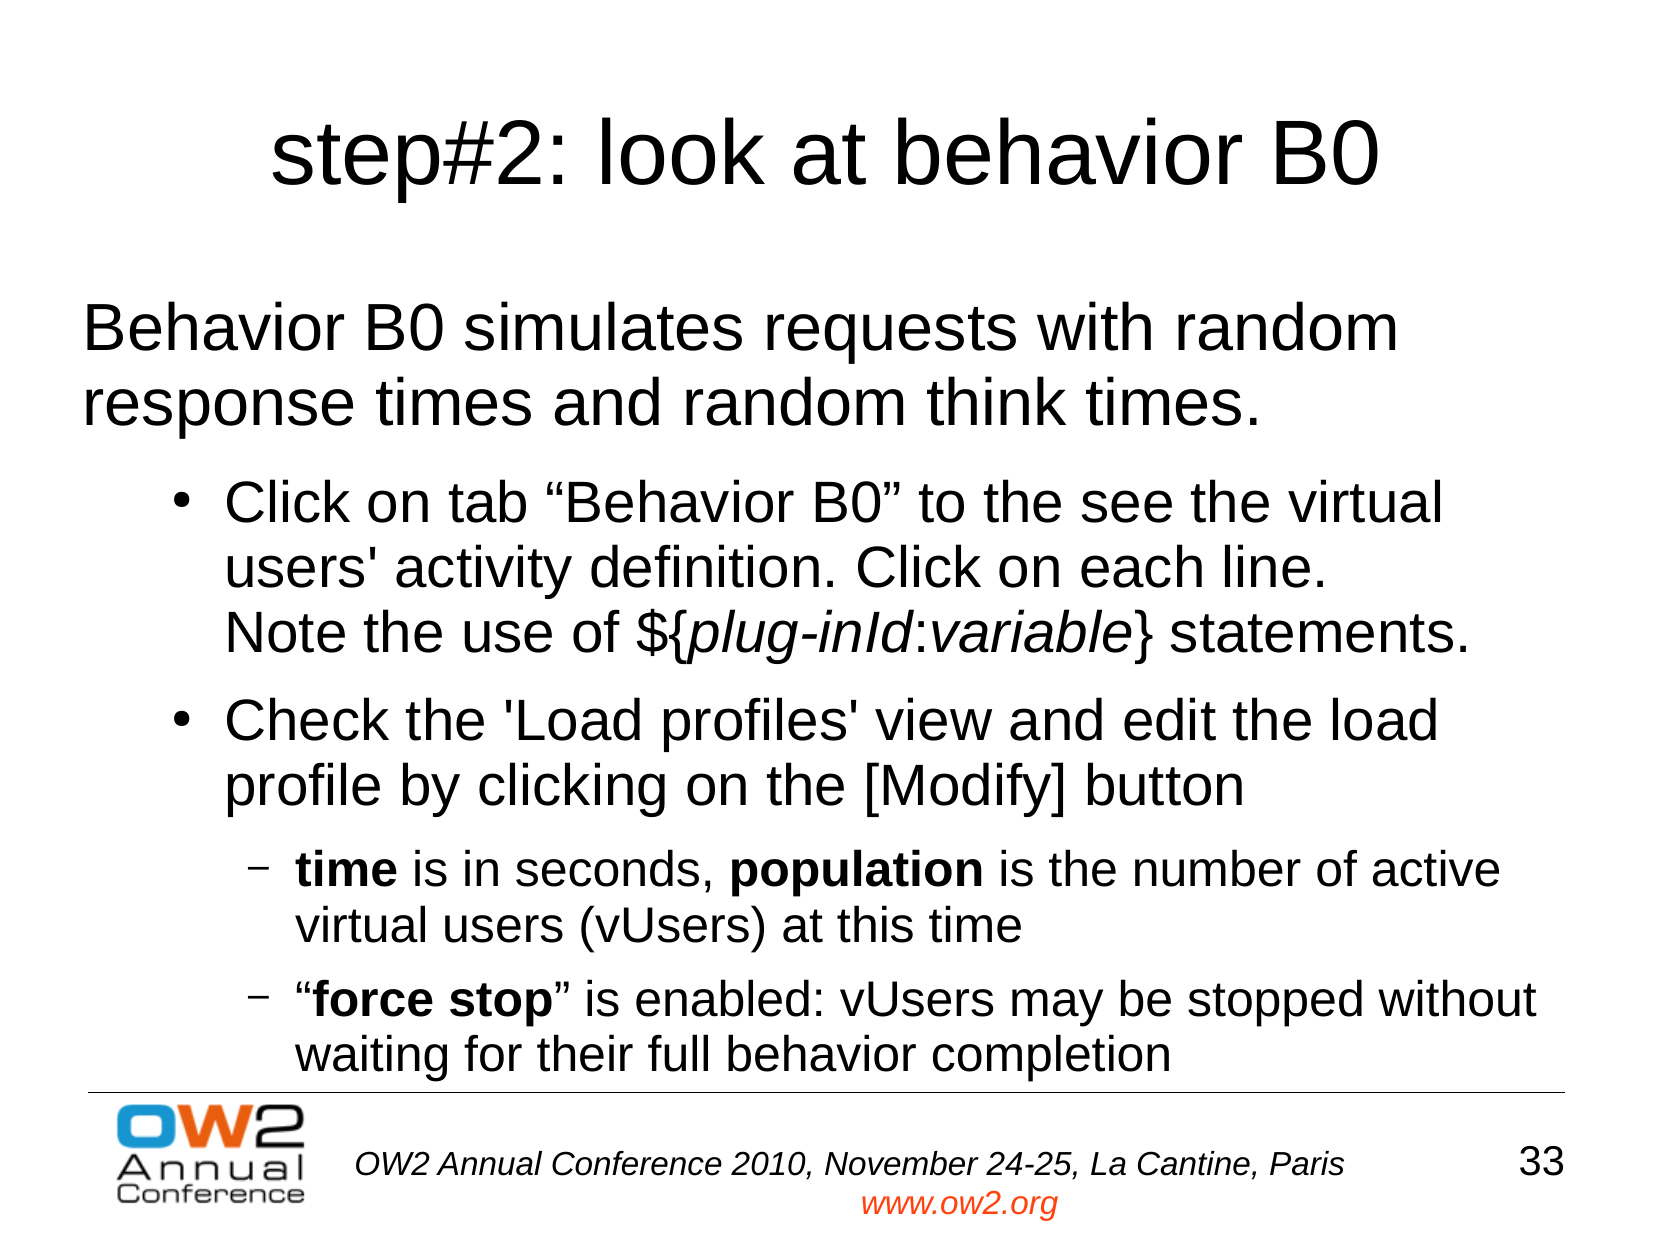

# step#2: look at behavior B0
Behavior B0 simulates requests with random response times and random think times.
Click on tab “Behavior B0” to the see the virtual users' activity definition. Click on each line.
Note the use of ${plug-inId:variable} statements.
Check the 'Load profiles' view and edit the load profile by clicking on the [Modify] button
time is in seconds, population is the number of active virtual users (vUsers) at this time
“force stop” is enabled: vUsers may be stopped without waiting for their full behavior completion